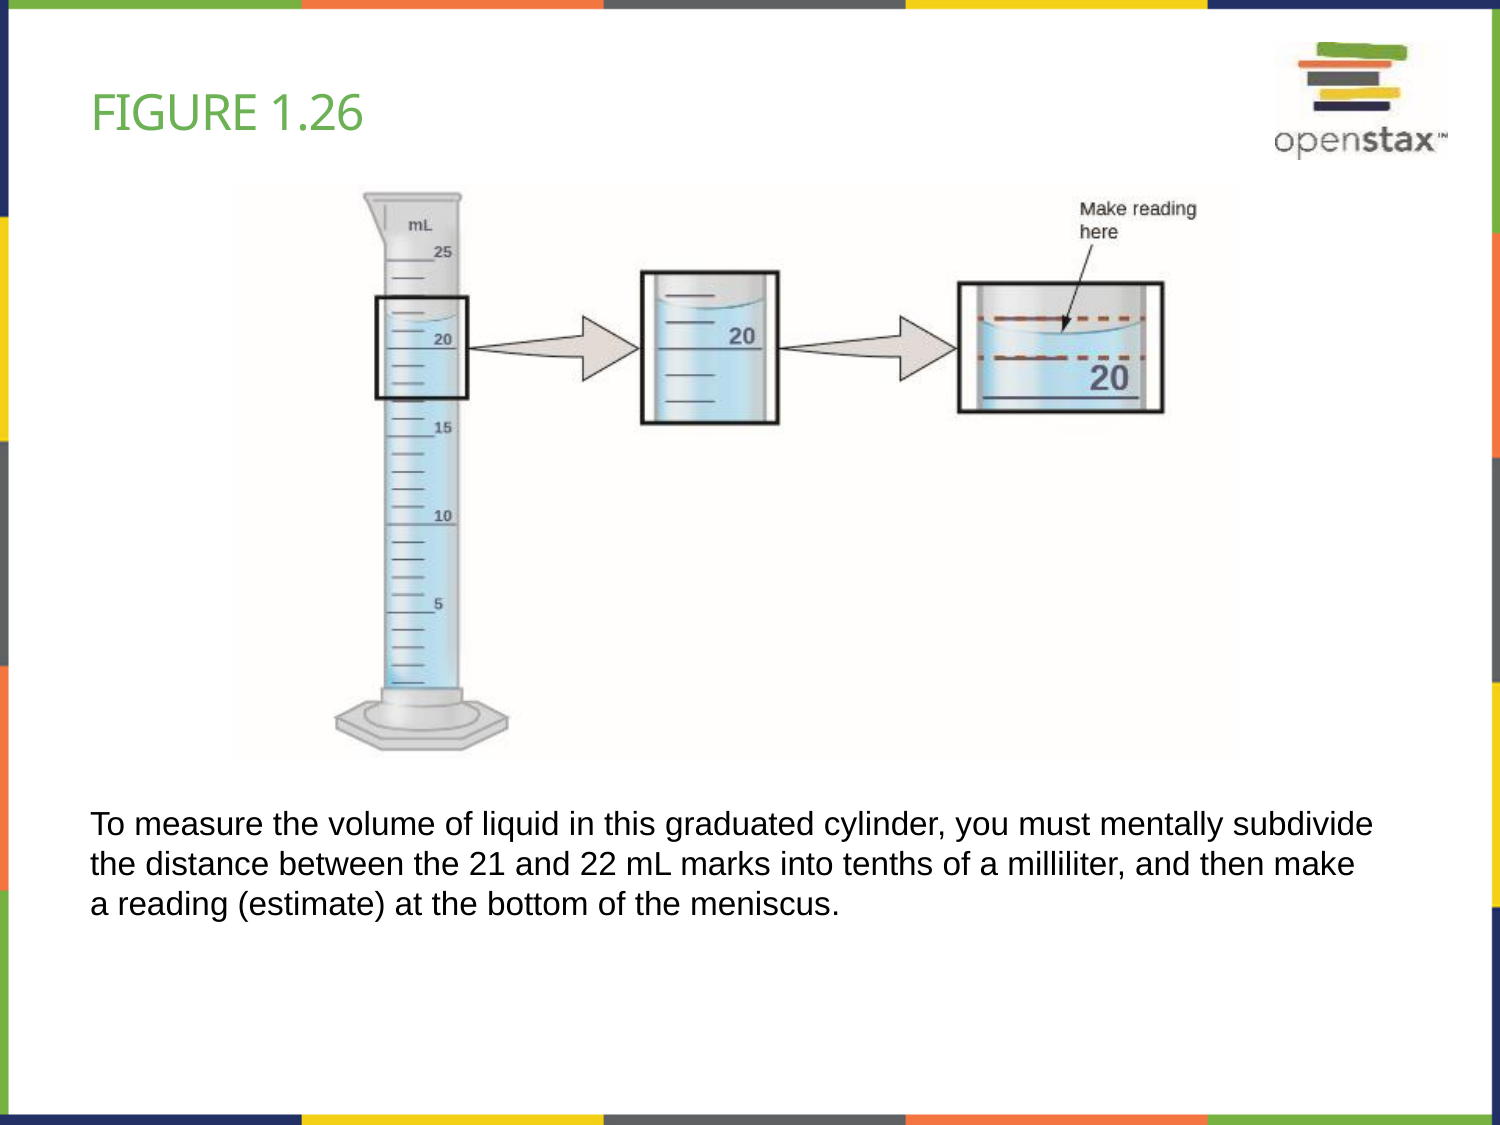

# Figure 1.26
To measure the volume of liquid in this graduated cylinder, you must mentally subdivide the distance between the 21 and 22 mL marks into tenths of a milliliter, and then make a reading (estimate) at the bottom of the meniscus.